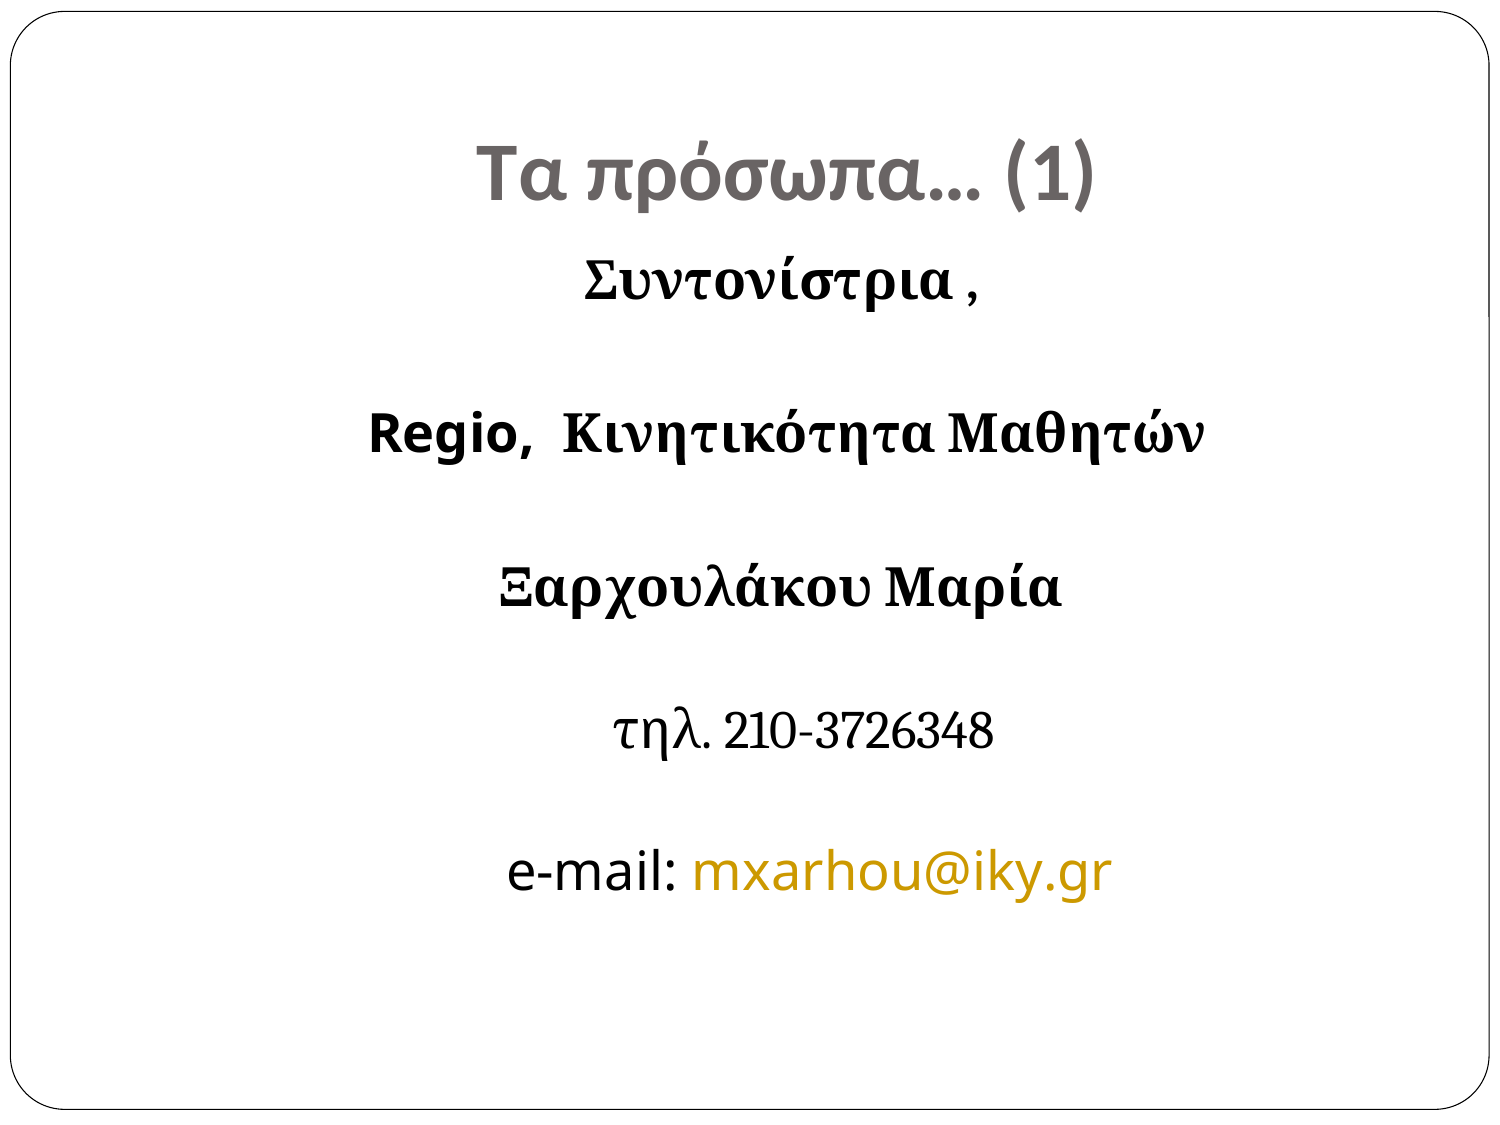

# Τα πρόσωπα… (1)
Συντονίστρια ,
Regio, Κινητικότητα Μαθητών
Ξαρχουλάκου Μαρία
τηλ. 210-3726348
e-mail: mxarhou@iky.gr